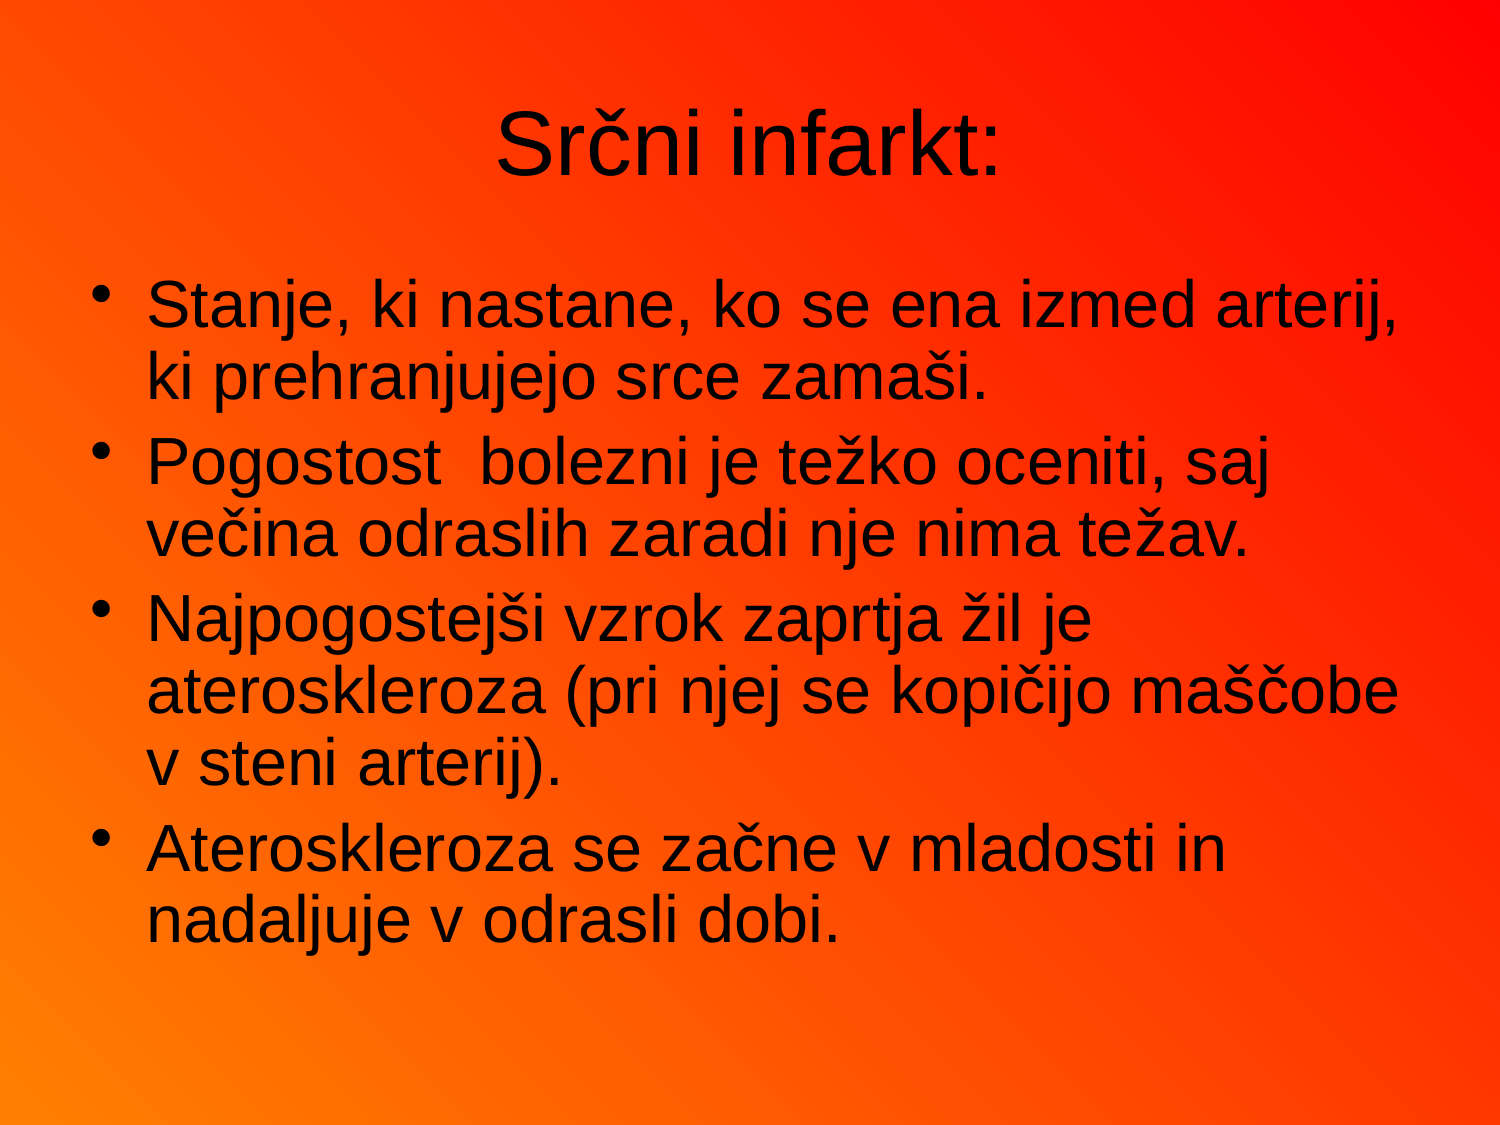

# Srčni infarkt:
Stanje, ki nastane, ko se ena izmed arterij, ki prehranjujejo srce zamaši.
Pogostost bolezni je težko oceniti, saj večina odraslih zaradi nje nima težav.
Najpogostejši vzrok zaprtja žil je ateroskleroza (pri njej se kopičijo maščobe v steni arterij).
Ateroskleroza se začne v mladosti in nadaljuje v odrasli dobi.